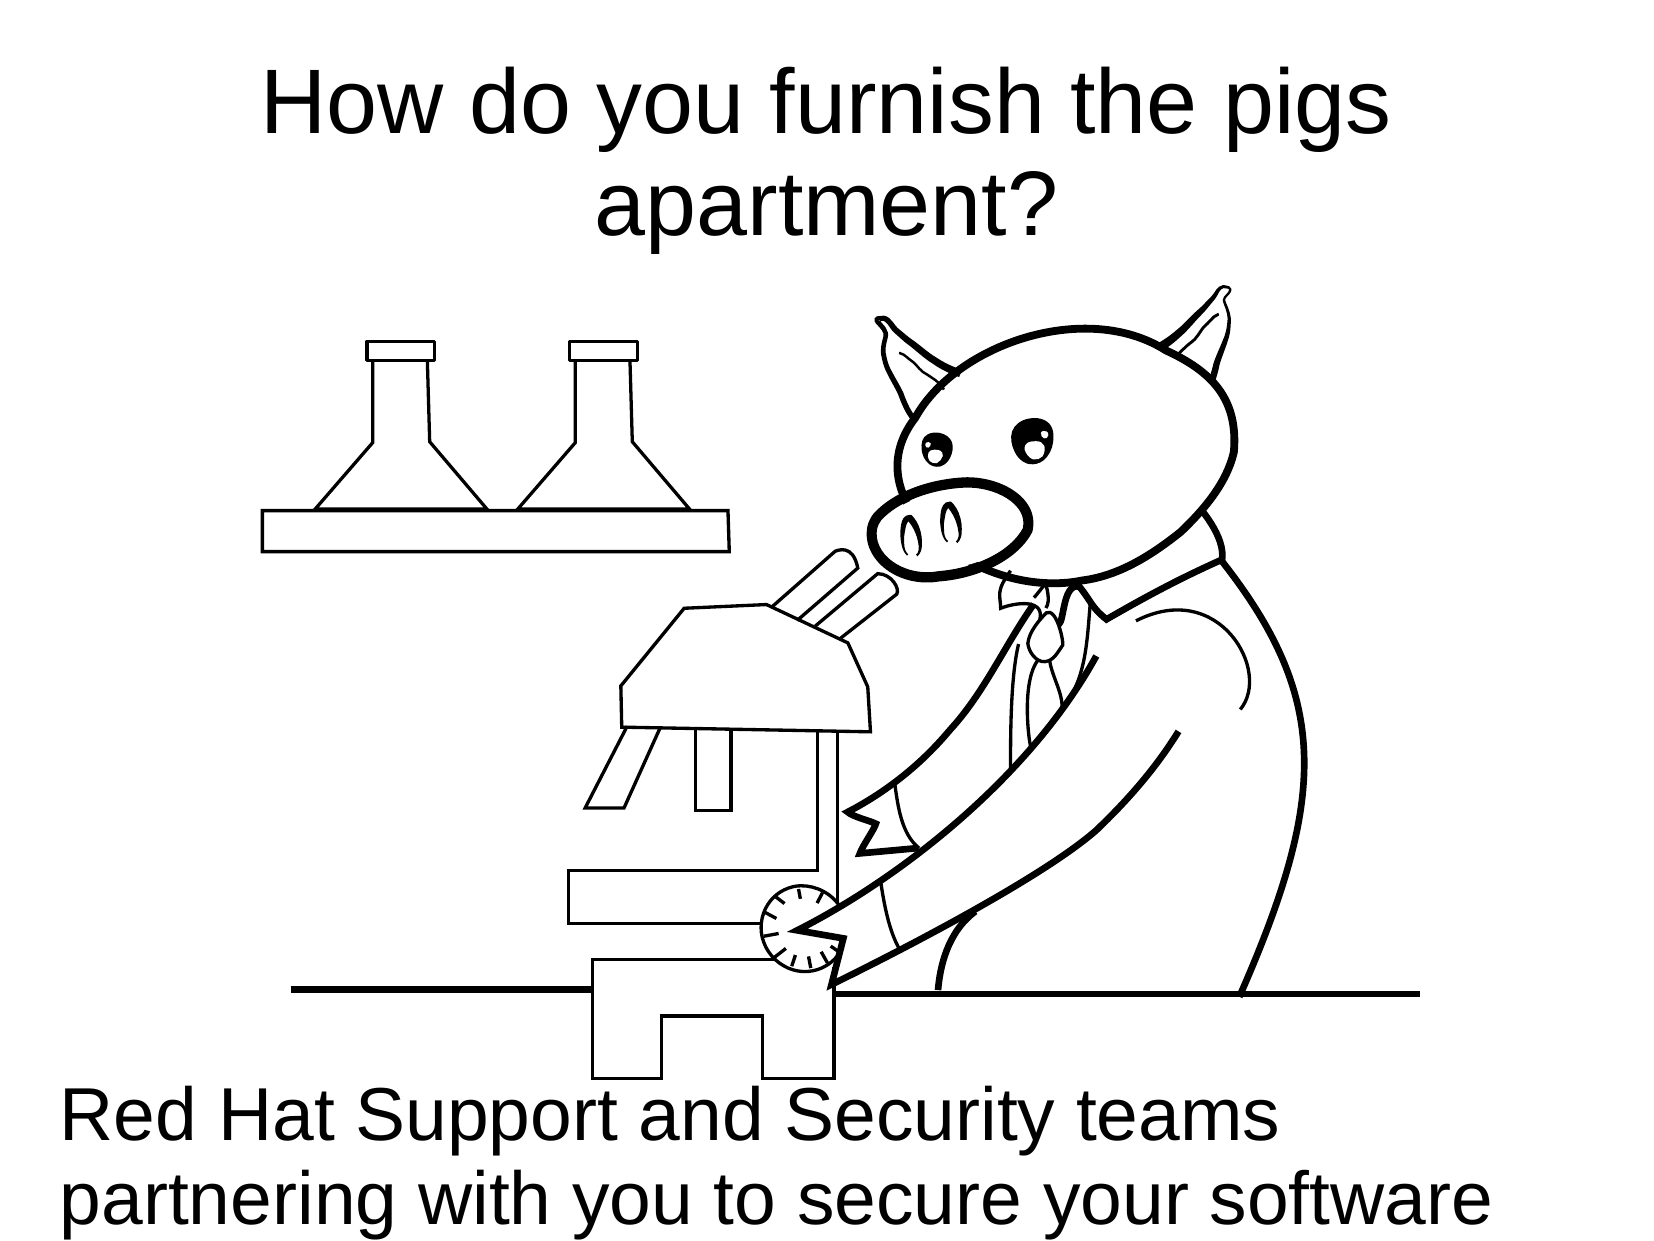

# How do you furnish the pigs apartment?
Red Hat Support and Security teams partnering with you to secure your software